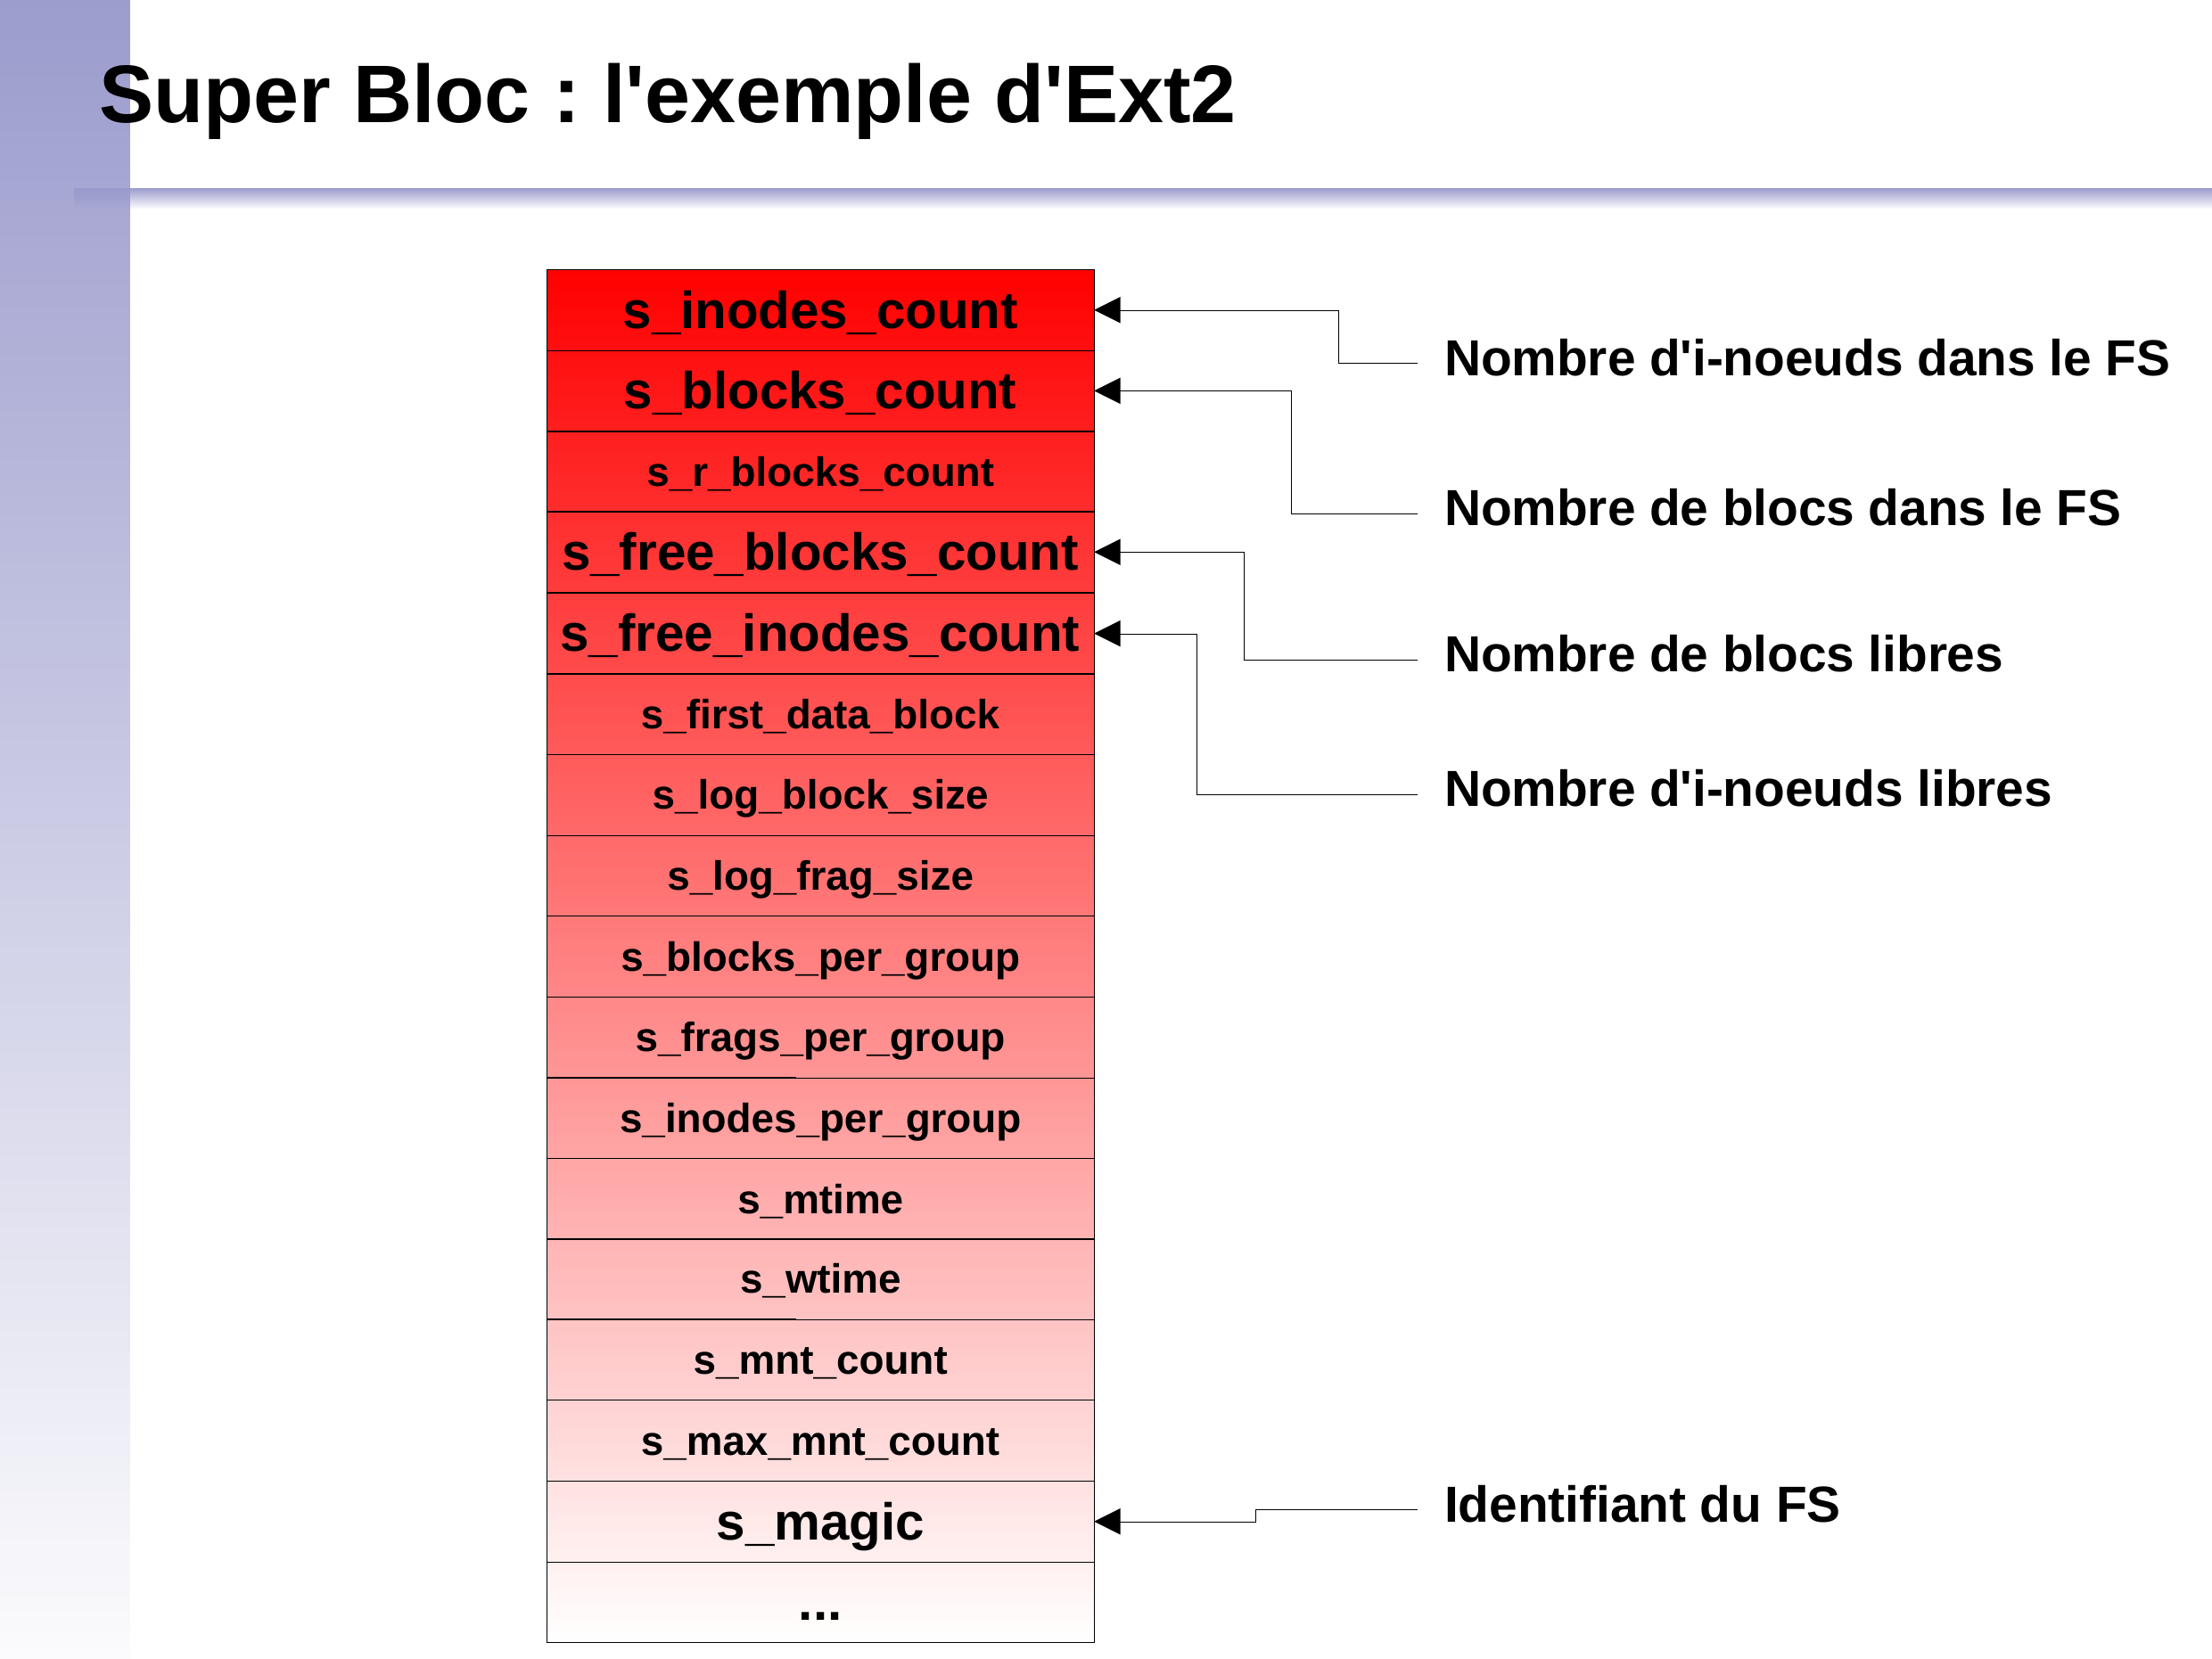

# Super Bloc : l'exemple d'Ext2
s_inodes_count
 Nombre d'i-noeuds dans le FS
s_blocks_count
s_r_blocks_count
 Nombre de blocs dans le FS
s_free_blocks_count
s_free_inodes_count
 Nombre de blocs libres
s_first_data_block
 Nombre d'i-noeuds libres
s_log_block_size
s_log_frag_size
s_blocks_per_group
s_frags_per_group
s_inodes_per_group
s_mtime
s_wtime
s_mnt_count
s_max_mnt_count
 Identifiant du FS
s_magic
...